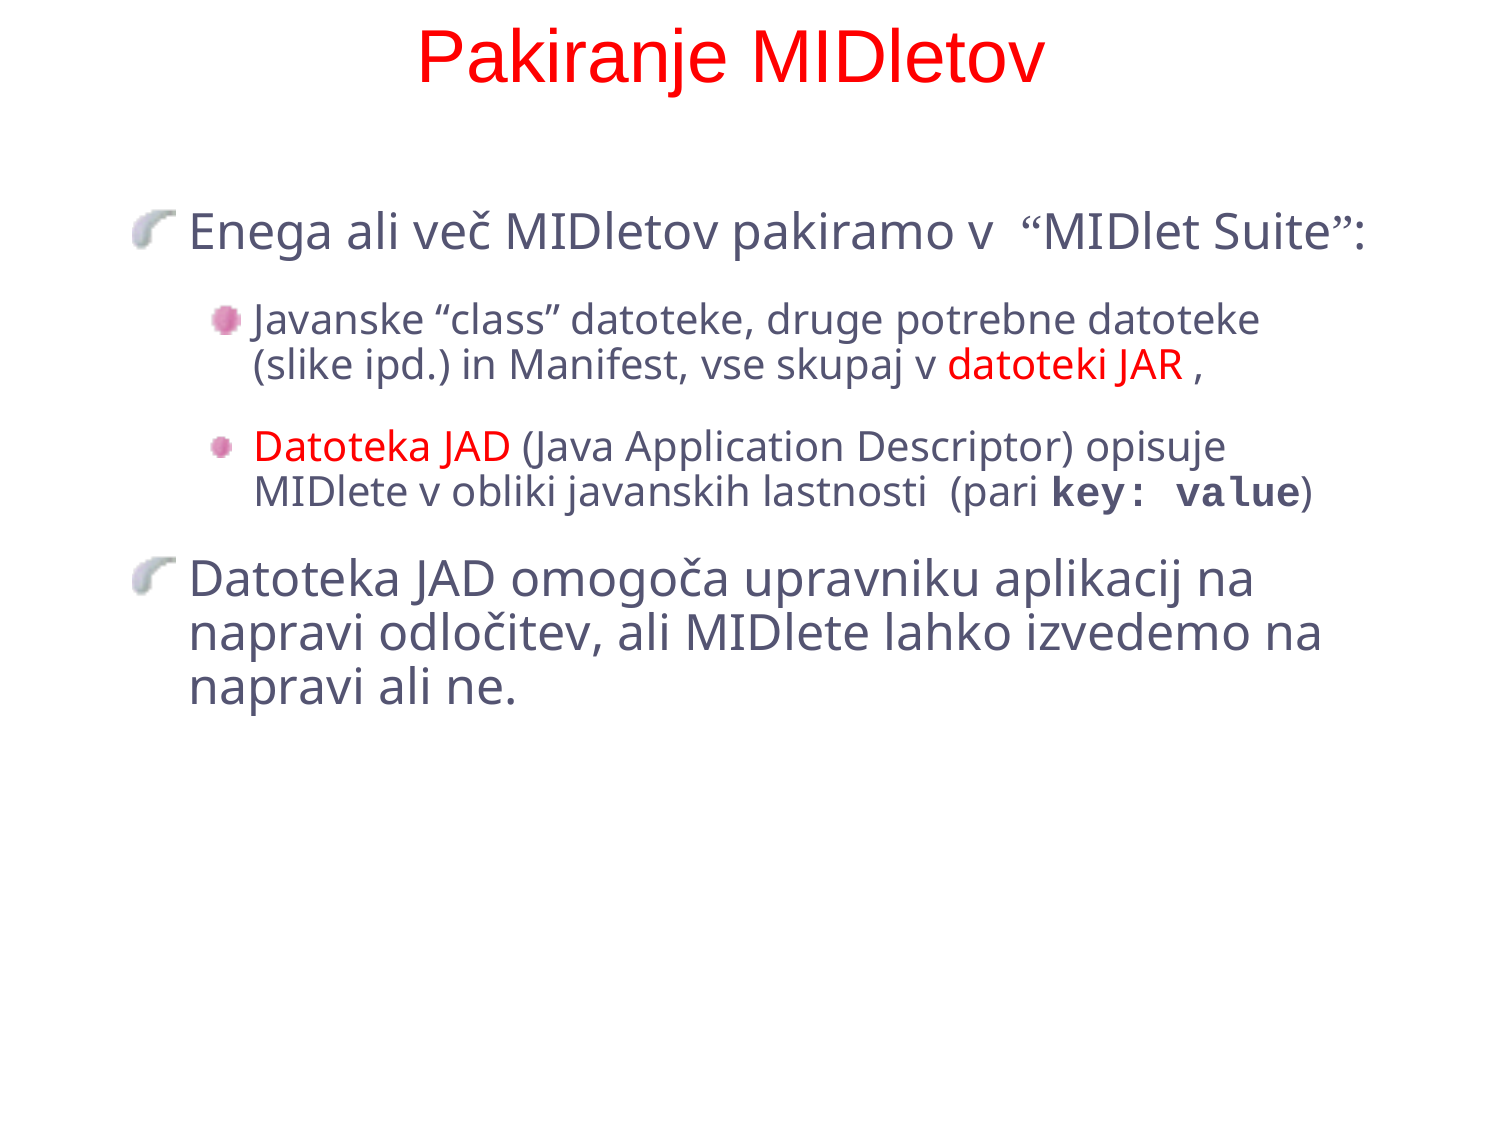

# Pakiranje MIDletov
Enega ali več MIDletov pakiramo v “MIDlet Suite”:
Javanske “class” datoteke, druge potrebne datoteke (slike ipd.) in Manifest, vse skupaj v datoteki JAR ,
Datoteka JAD (Java Application Descriptor) opisuje MIDlete v obliki javanskih lastnosti (pari key: value)
Datoteka JAD omogoča upravniku aplikacij na napravi odločitev, ali MIDlete lahko izvedemo na napravi ali ne.